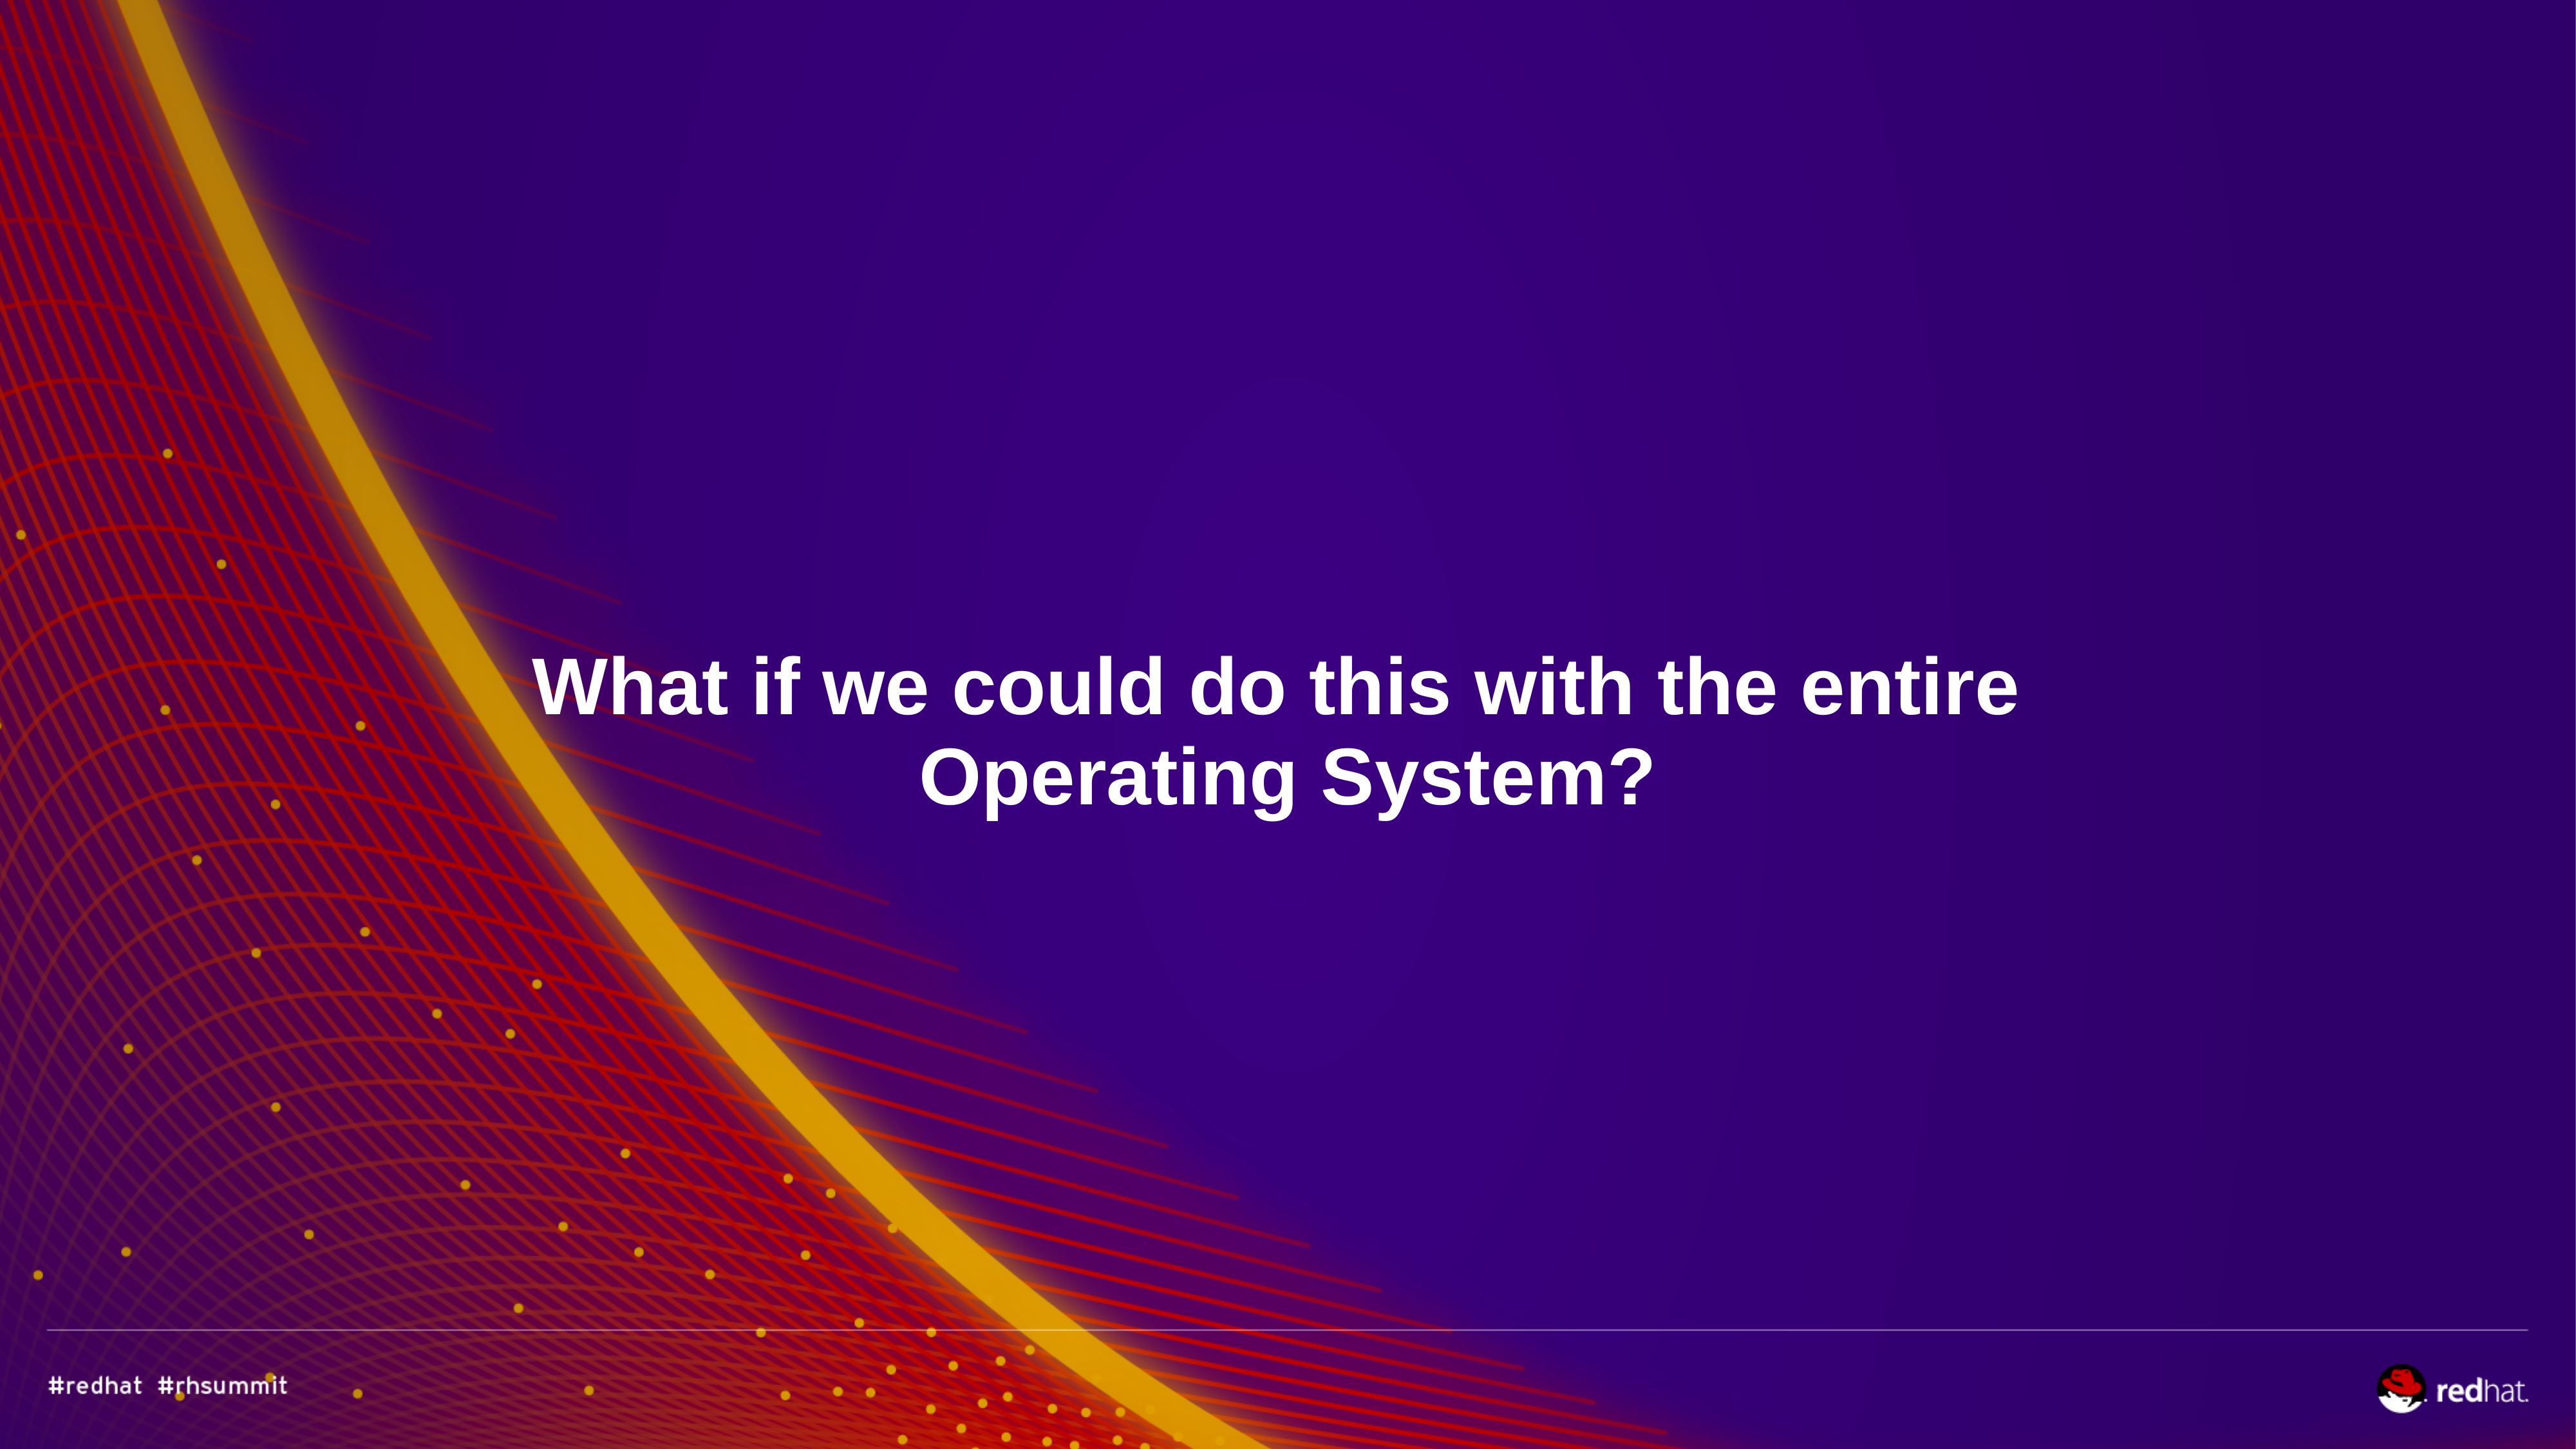

What if we could do this with the entire
Operating System?